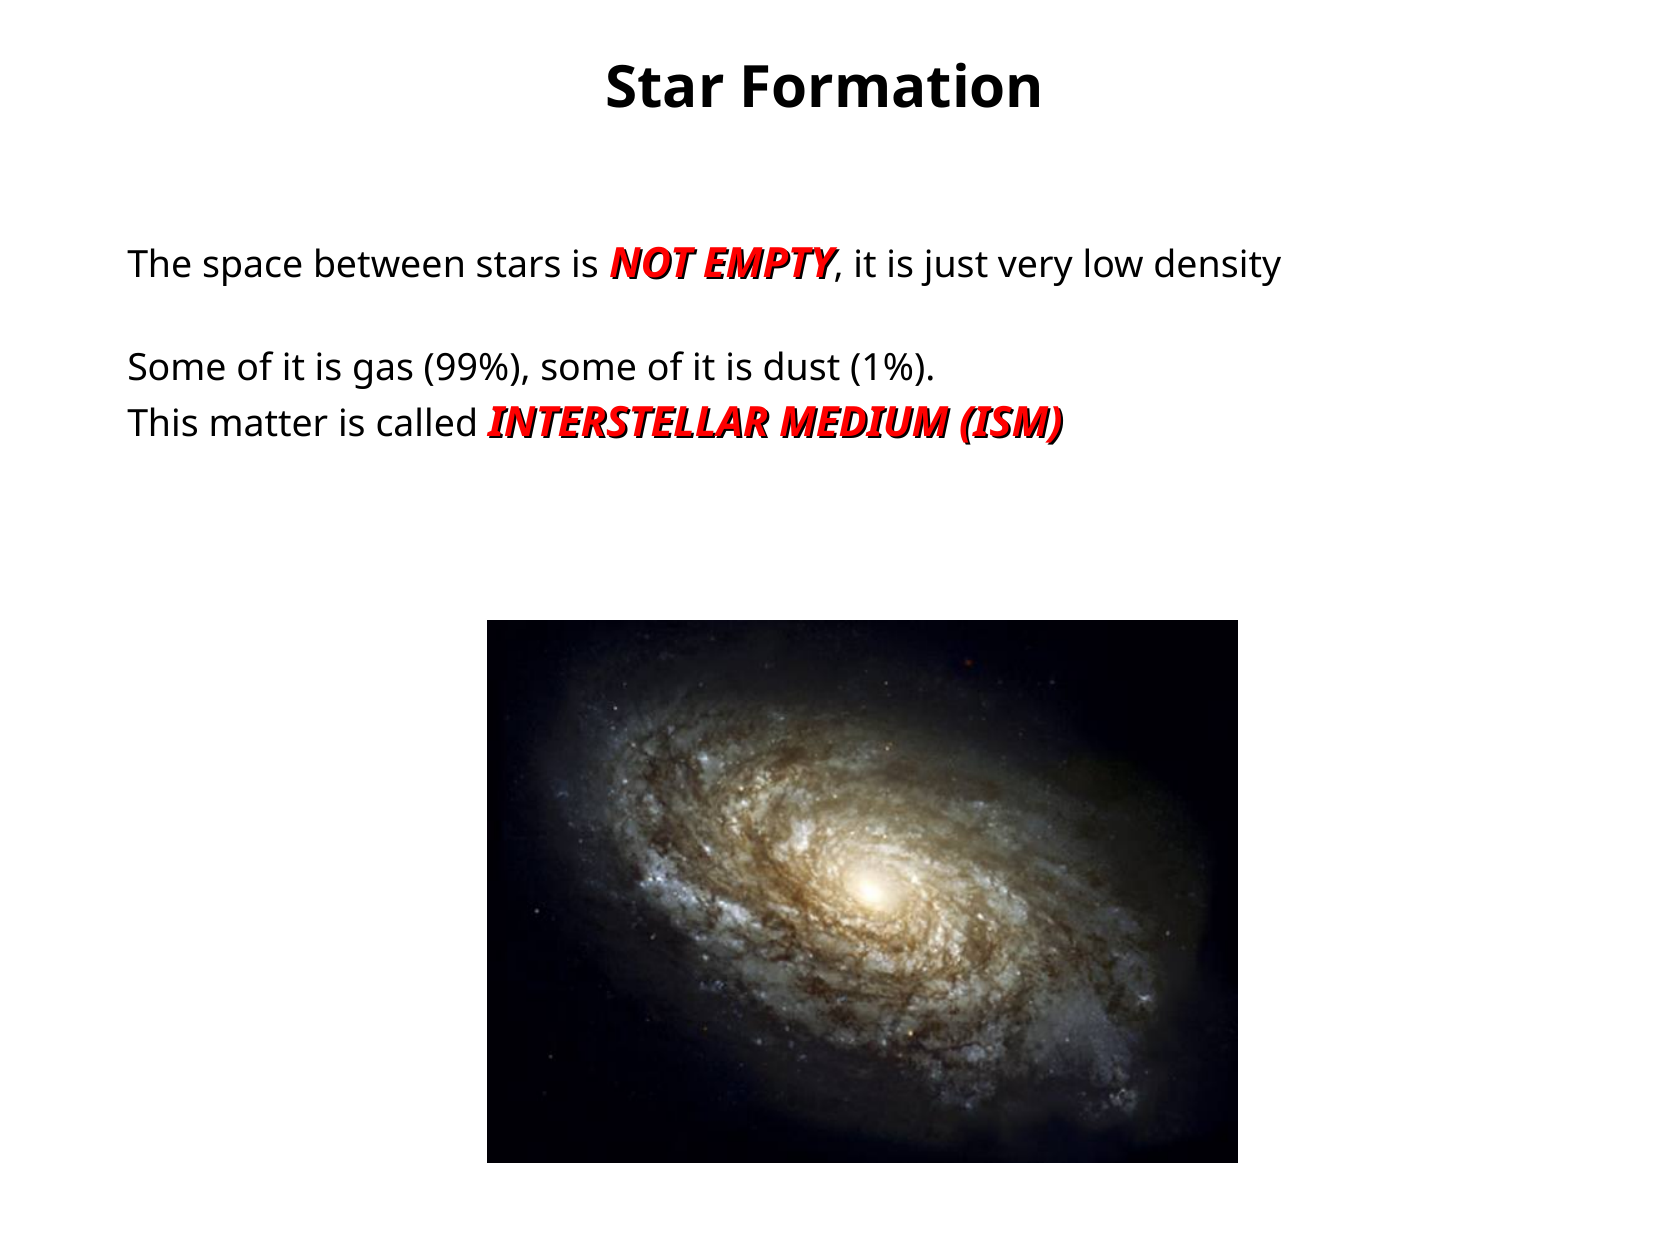

Star Formation
The space between stars is NOT EMPTY, it is just very low density
Some of it is gas (99%), some of it is dust (1%).
This matter is called INTERSTELLAR MEDIUM (ISM)